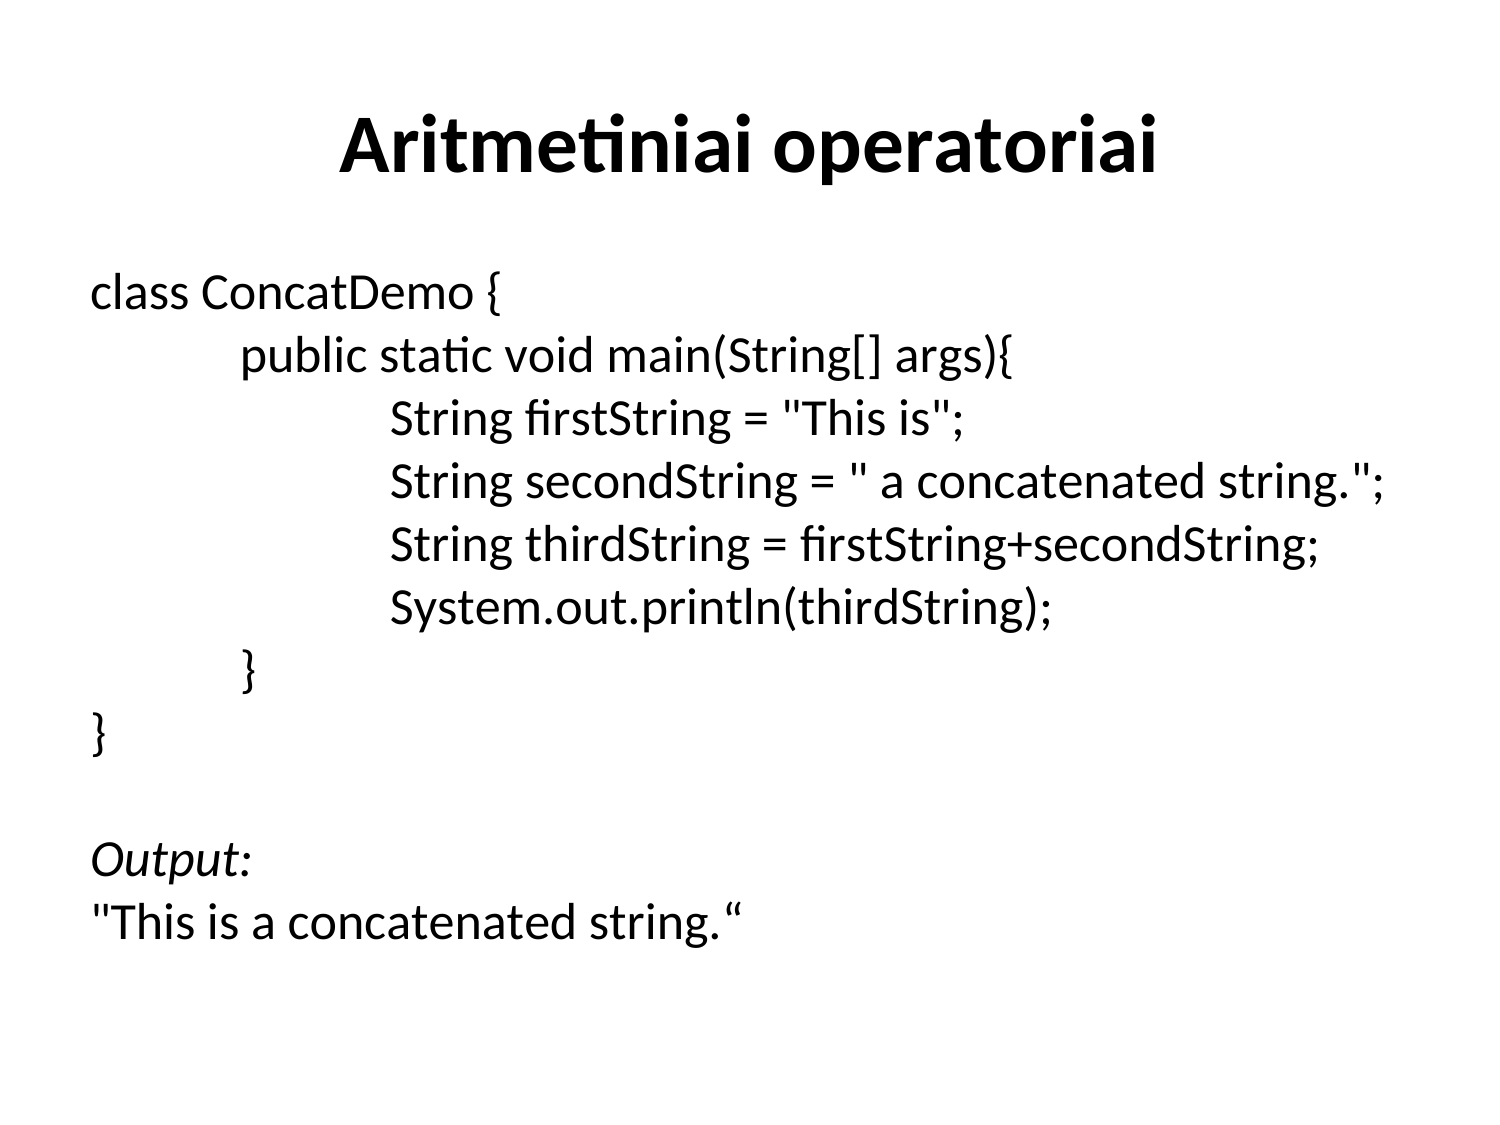

Aritmetiniai operatoriai
class ConcatDemo {
	public static void main(String[] args){
		String firstString = "This is";
		String secondString = " a concatenated string.";
		String thirdString = firstString+secondString;
		System.out.println(thirdString);
	}
}
Output:
"This is a concatenated string.“